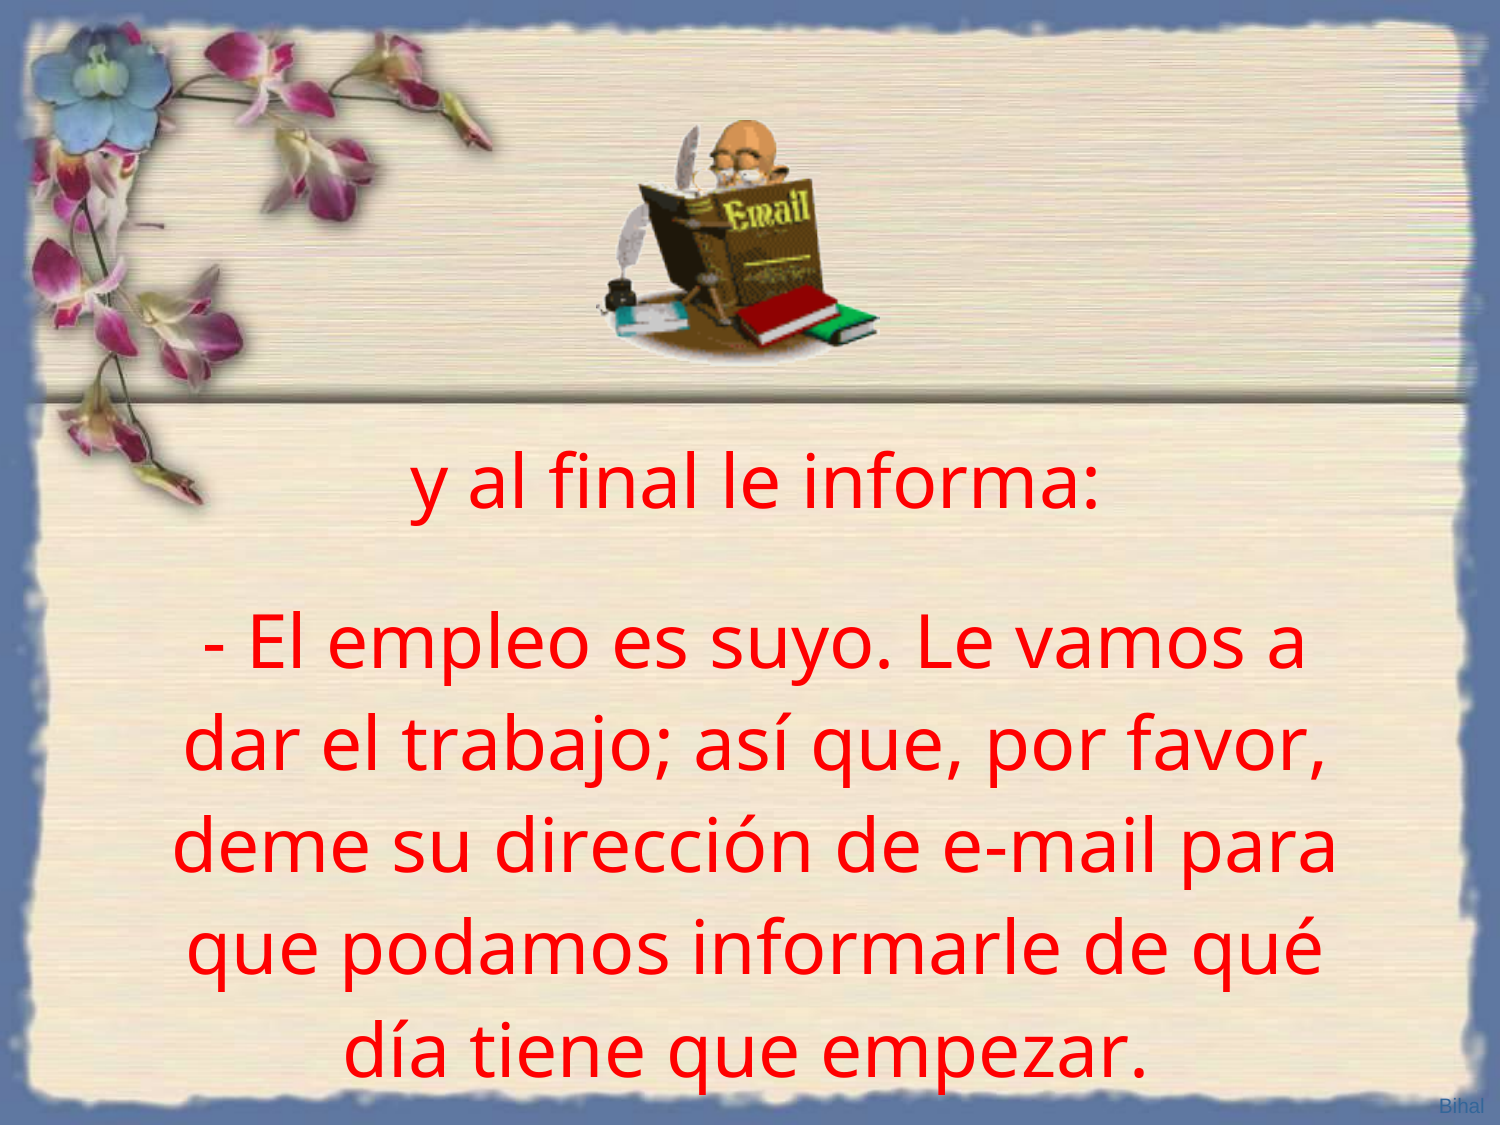

# y al final le informa: - El empleo es suyo. Le vamos a dar el trabajo; así que, por favor, deme su dirección de e-mail para que podamos informarle de qué día tiene que empezar.
Bihal